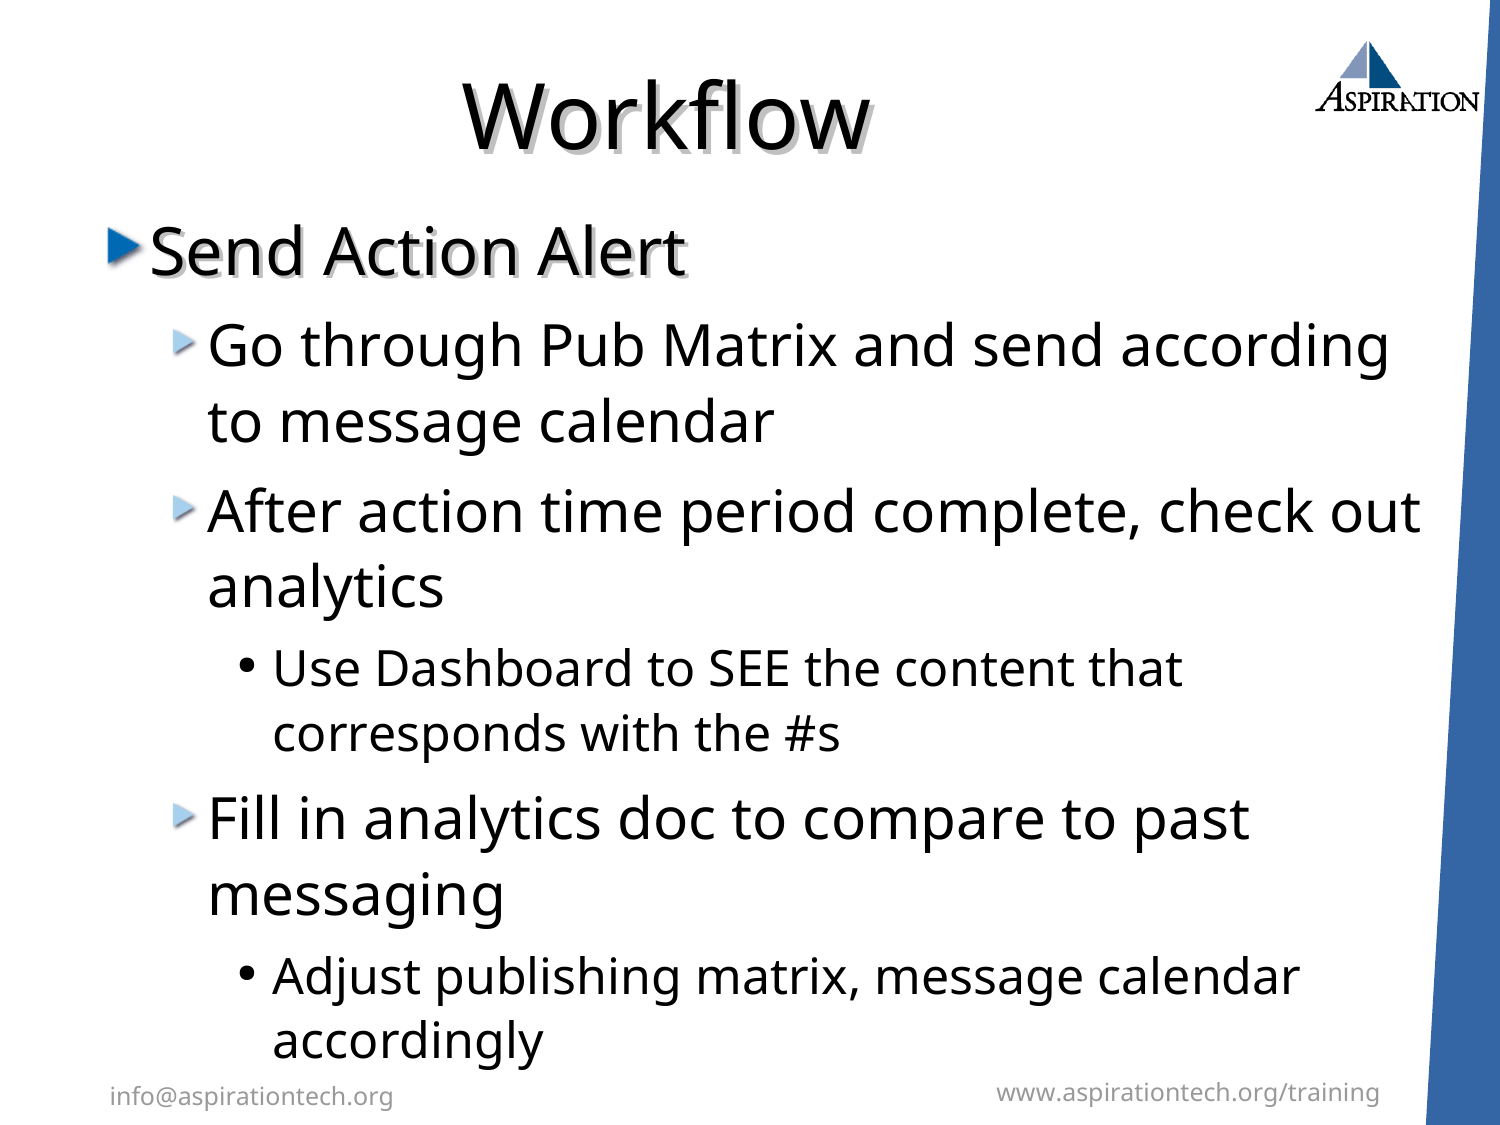

# Workflow
Send Action Alert
Go through Pub Matrix and send according to message calendar
After action time period complete, check out analytics
Use Dashboard to SEE the content that corresponds with the #s
Fill in analytics doc to compare to past messaging
Adjust publishing matrix, message calendar accordingly